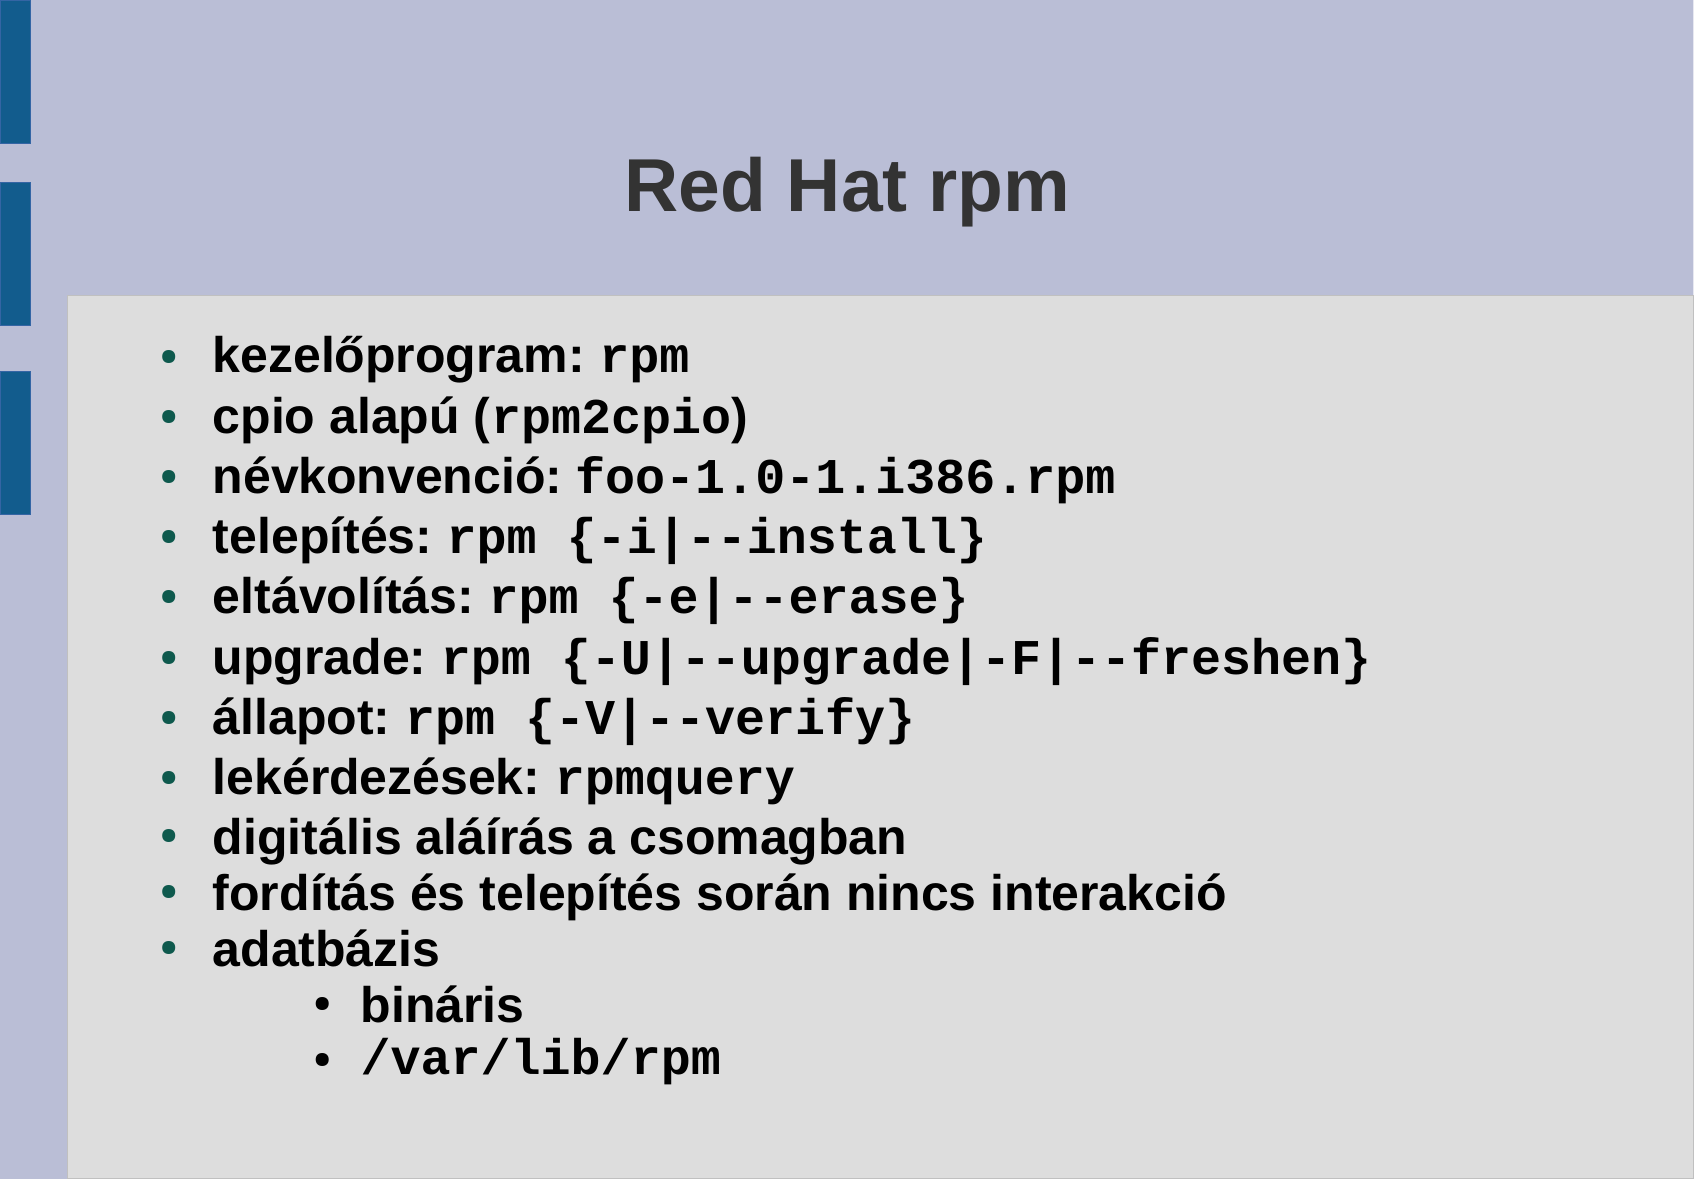

# Red Hat rpm
kezelőprogram: rpm
cpio alapú (rpm2cpio)
névkonvenció: foo-1.0-1.i386.rpm
telepítés: rpm {-i|--install}
eltávolítás: rpm {-e|--erase}
upgrade: rpm {-U|--upgrade|-F|--freshen}
állapot: rpm {-V|--verify}
lekérdezések: rpmquery
digitális aláírás a csomagban
fordítás és telepítés során nincs interakció
adatbázis
bináris
/var/lib/rpm